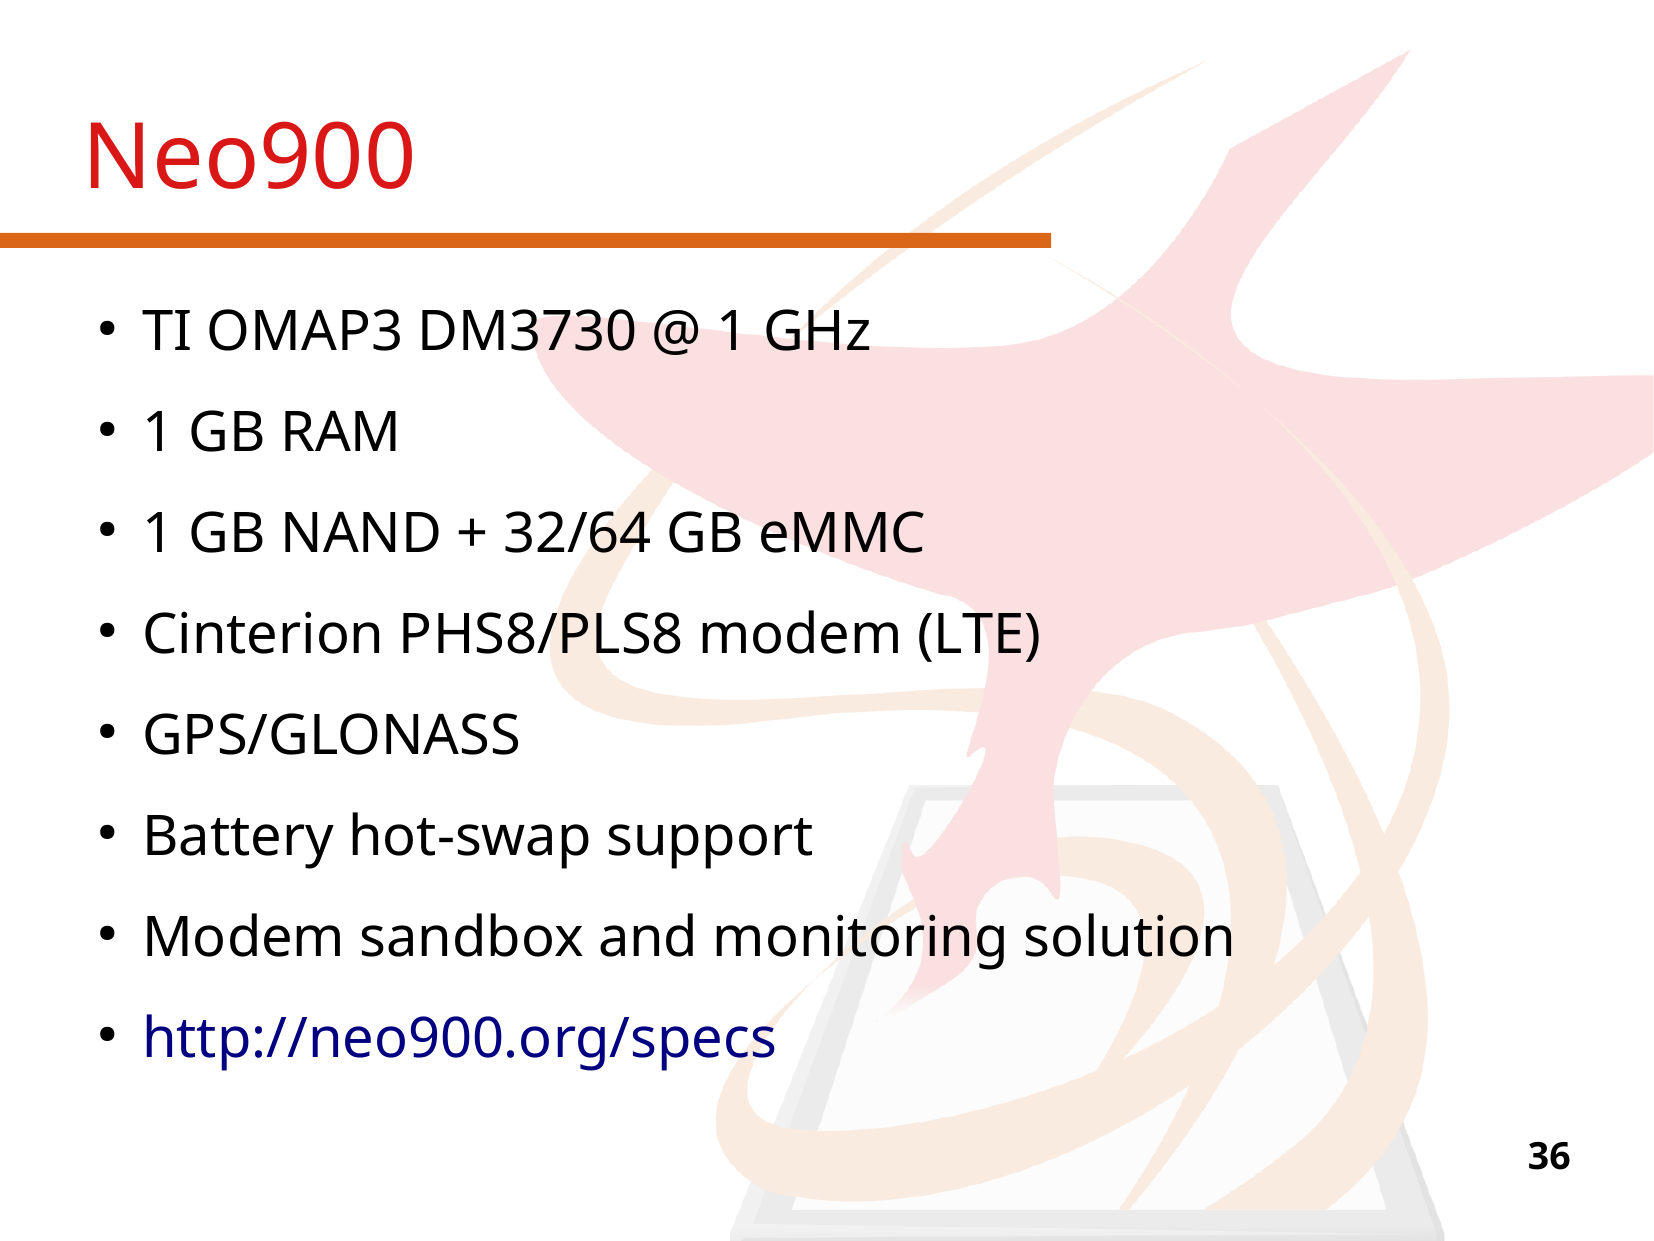

# Neo900
TI OMAP3 DM3730 @ 1 GHz
1 GB RAM
1 GB NAND + 32/64 GB eMMC
Cinterion PHS8/PLS8 modem (LTE)
GPS/GLONASS
Battery hot-swap support
Modem sandbox and monitoring solution
http://neo900.org/specs
36